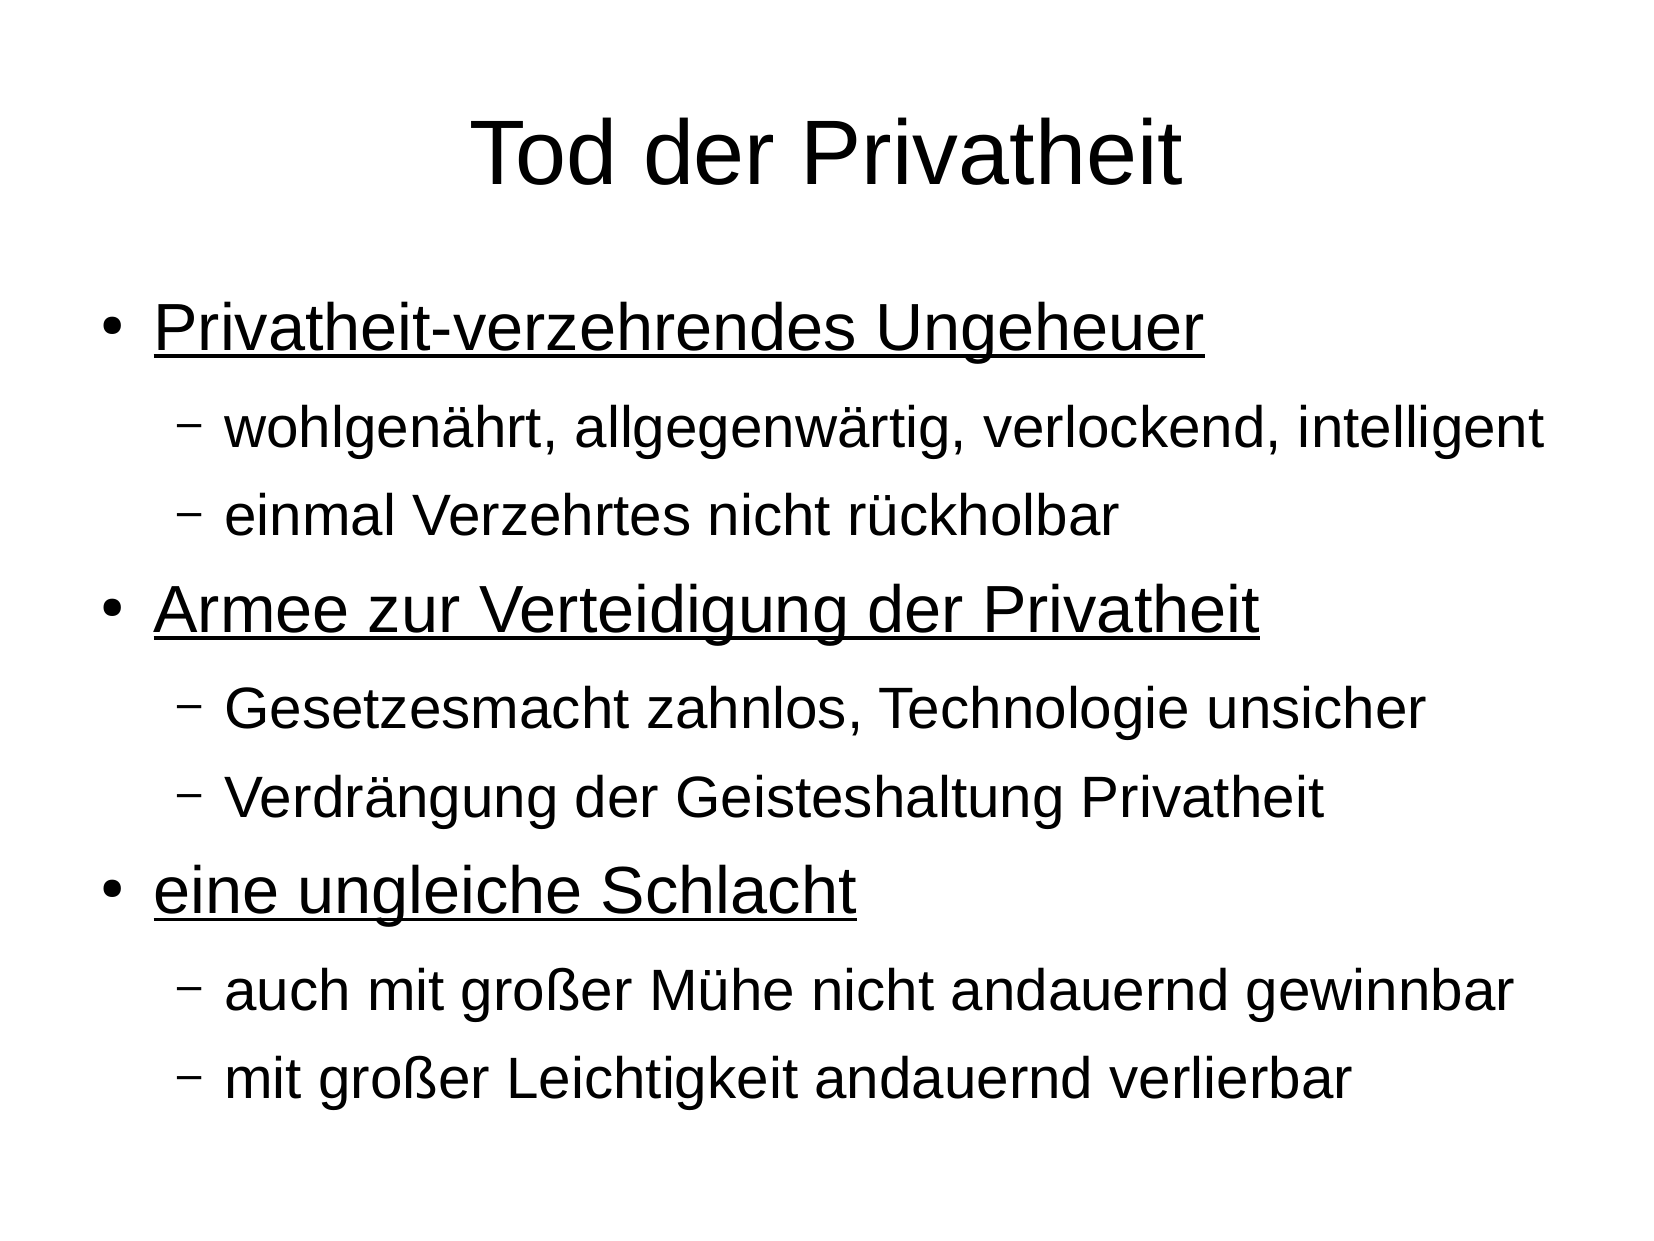

# Tod der Privatheit
Privatheit-verzehrendes Ungeheuer
wohlgenährt, allgegenwärtig, verlockend, intelligent
einmal Verzehrtes nicht rückholbar
Armee zur Verteidigung der Privatheit
Gesetzesmacht zahnlos, Technologie unsicher
Verdrängung der Geisteshaltung Privatheit
eine ungleiche Schlacht
auch mit großer Mühe nicht andauernd gewinnbar
mit großer Leichtigkeit andauernd verlierbar